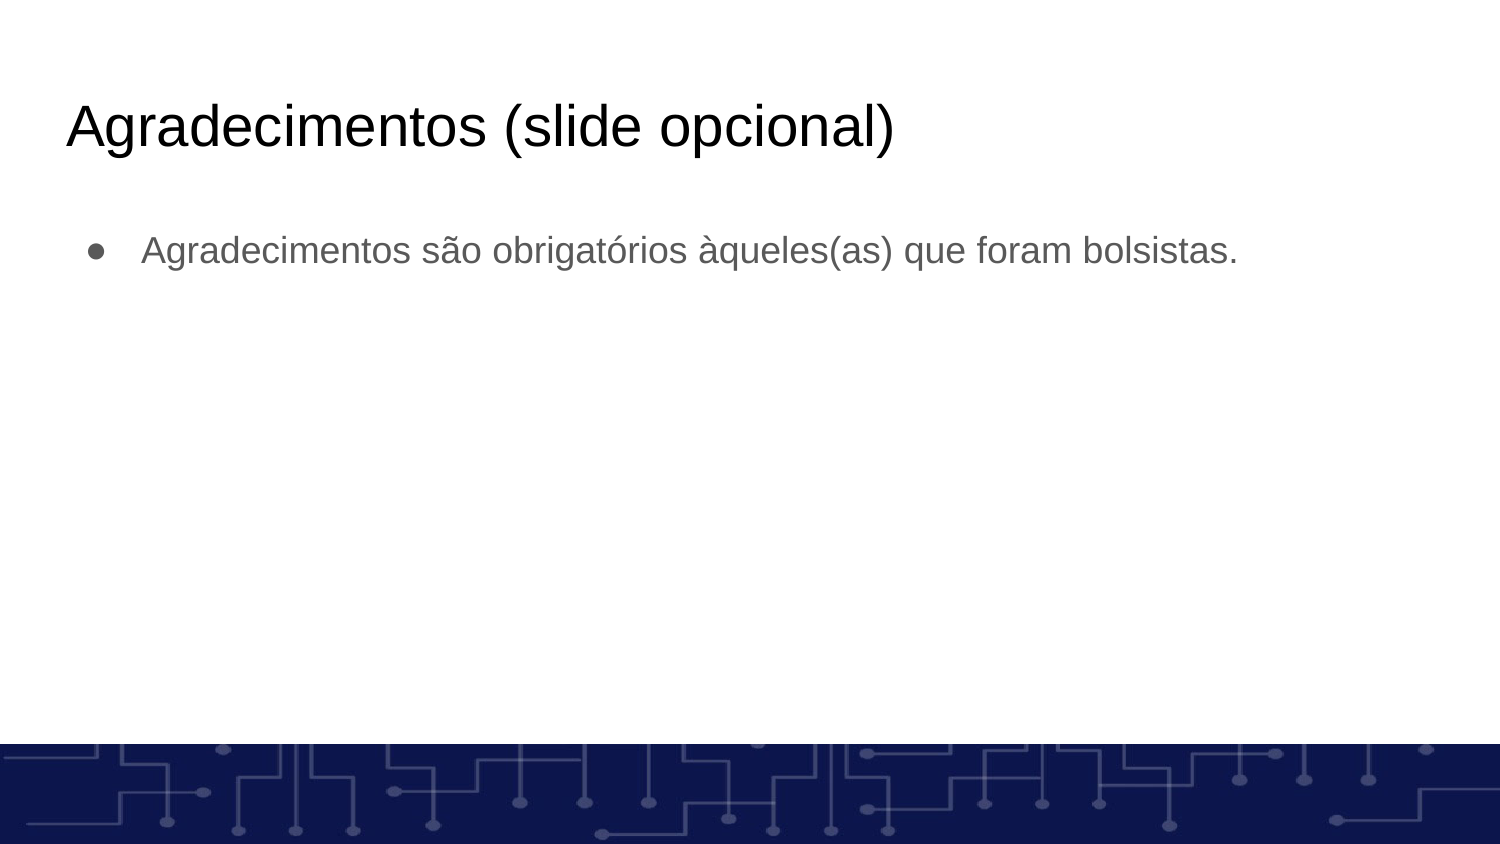

# Agradecimentos (slide opcional)
Agradecimentos são obrigatórios àqueles(as) que foram bolsistas.